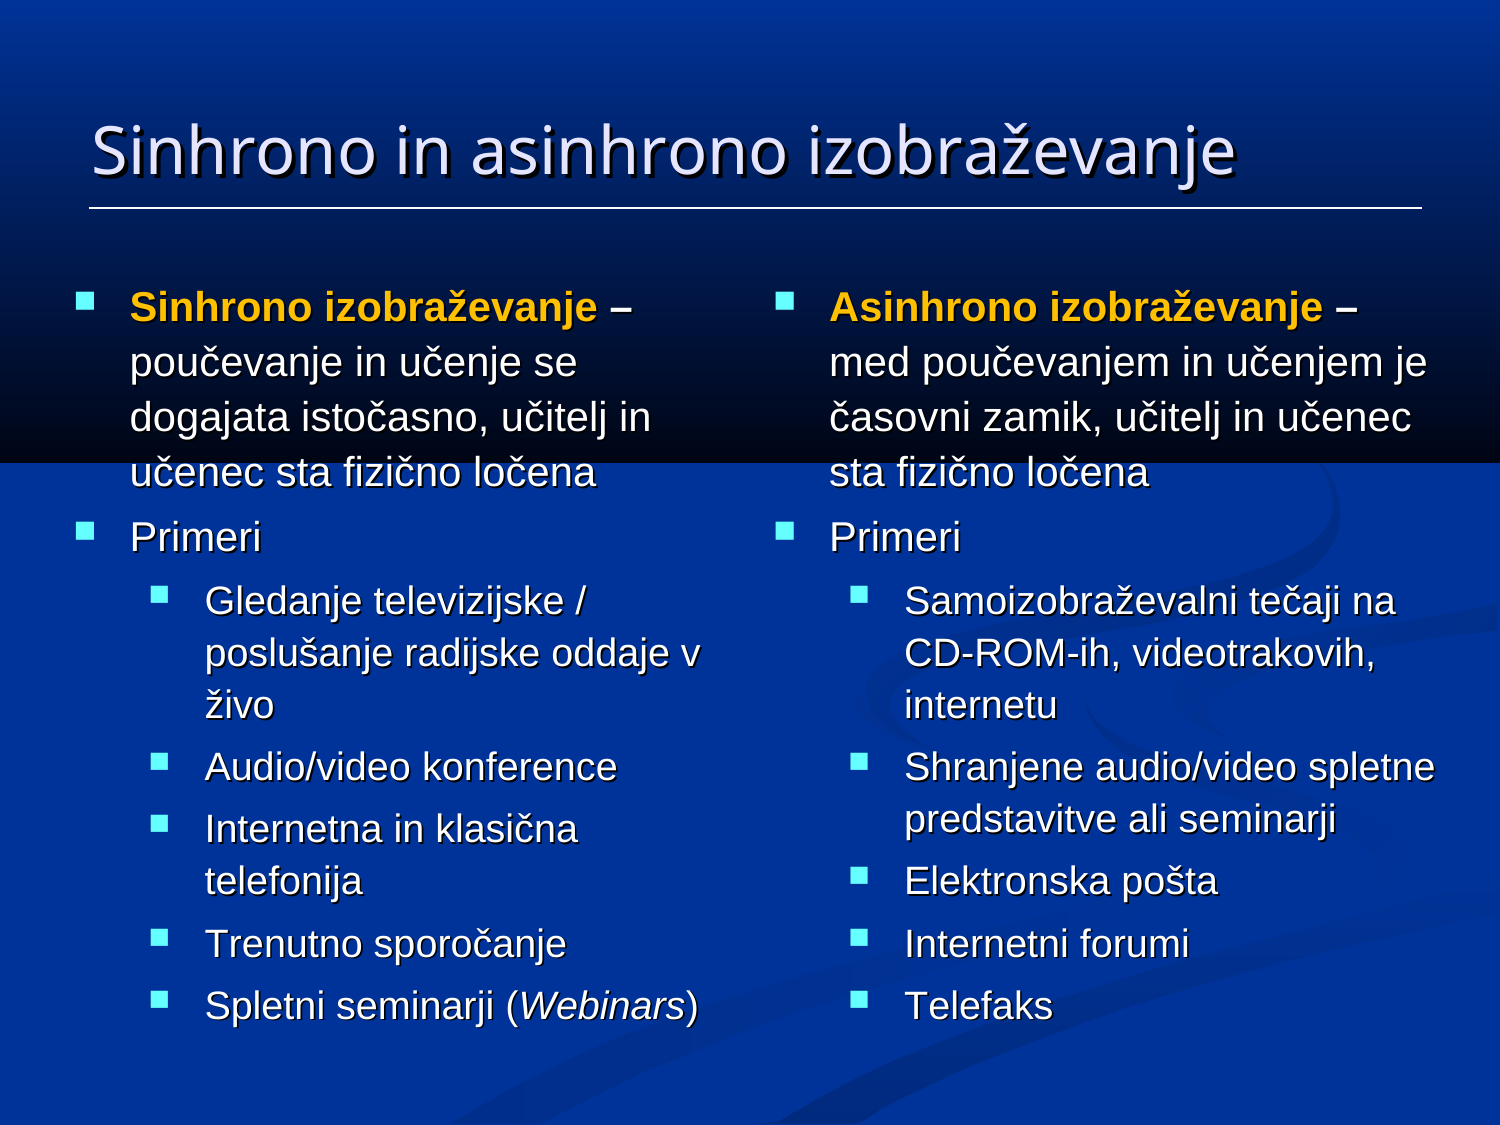

Sinhrono in asinhrono izobraževanje
Sinhrono izobraževanje – poučevanje in učenje se dogajata istočasno, učitelj in učenec sta fizično ločena
Primeri
Gledanje televizijske / poslušanje radijske oddaje v živo
Audio/video konference
Internetna in klasična telefonija
Trenutno sporočanje
Spletni seminarji (Webinars)
Asinhrono izobraževanje – med poučevanjem in učenjem je časovni zamik, učitelj in učenec sta fizično ločena
Primeri
Samoizobraževalni tečaji na CD-ROM-ih, videotrakovih, internetu
Shranjene audio/video spletne predstavitve ali seminarji
Elektronska pošta
Internetni forumi
Telefaks